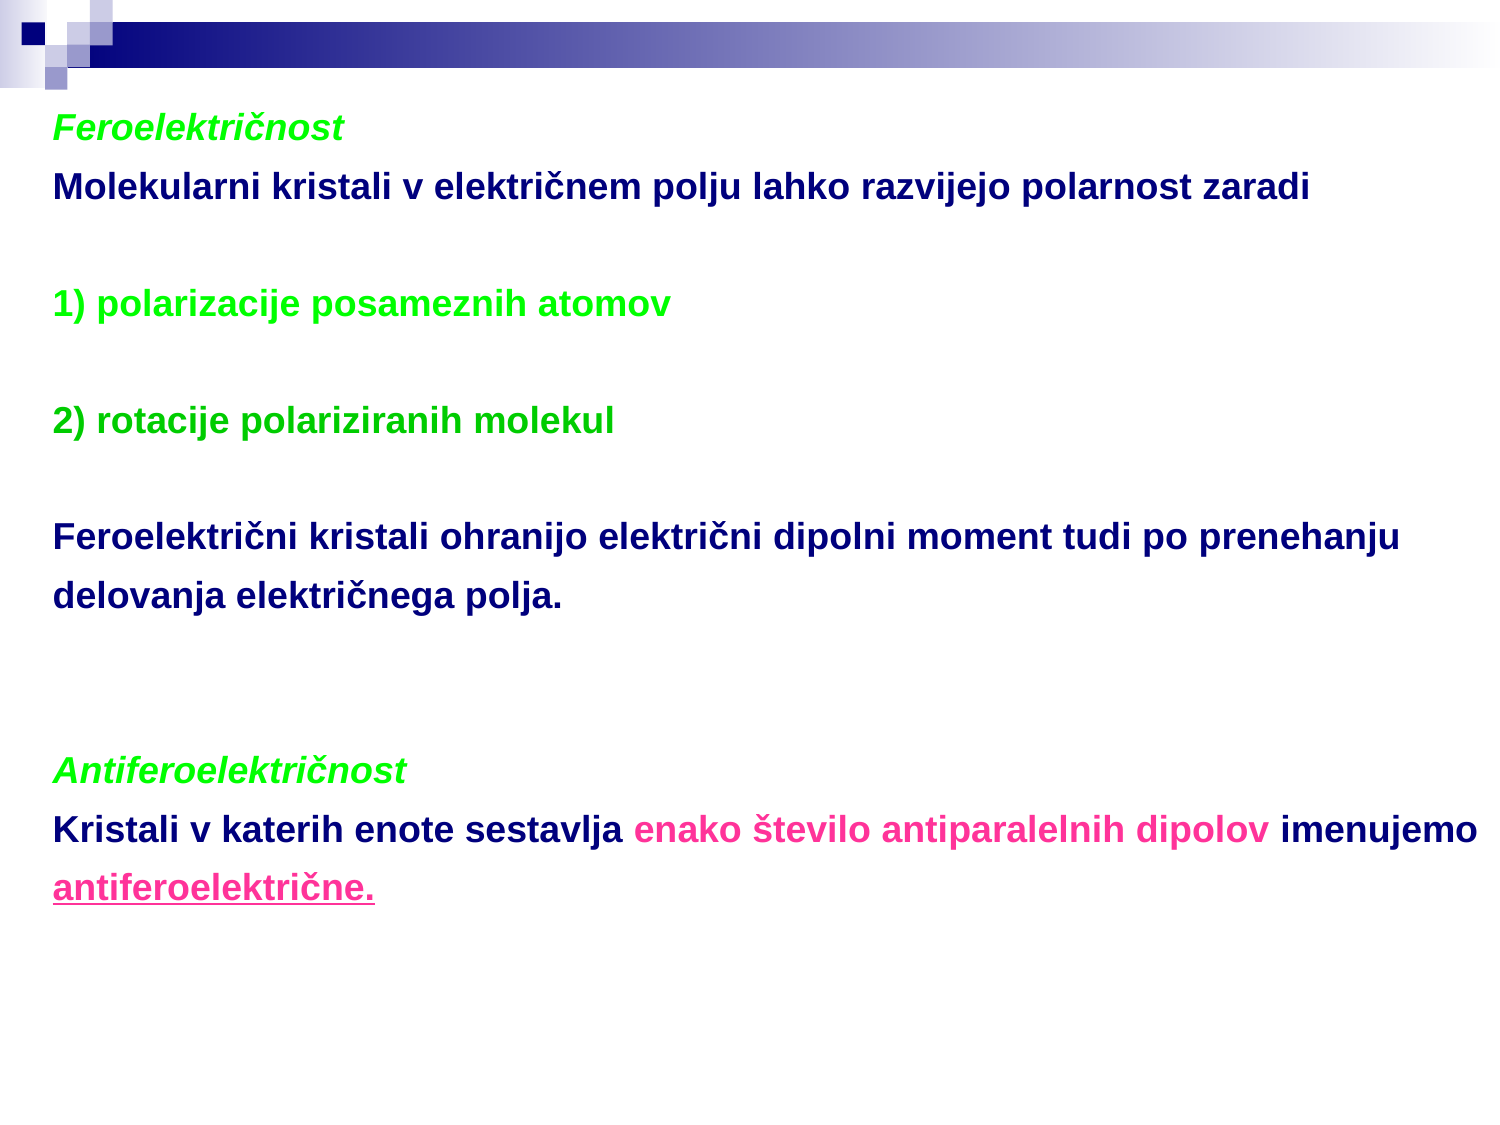

Feroelektričnost
Molekularni kristali v električnem polju lahko razvijejo polarnost zaradi
1) polarizacije posameznih atomov
2) rotacije polariziranih molekul
Feroelektrični kristali ohranijo električni dipolni moment tudi po prenehanju
delovanja električnega polja.
Antiferoelektričnost
Kristali v katerih enote sestavlja enako število antiparalelnih dipolov imenujemo
antiferoelektrične.